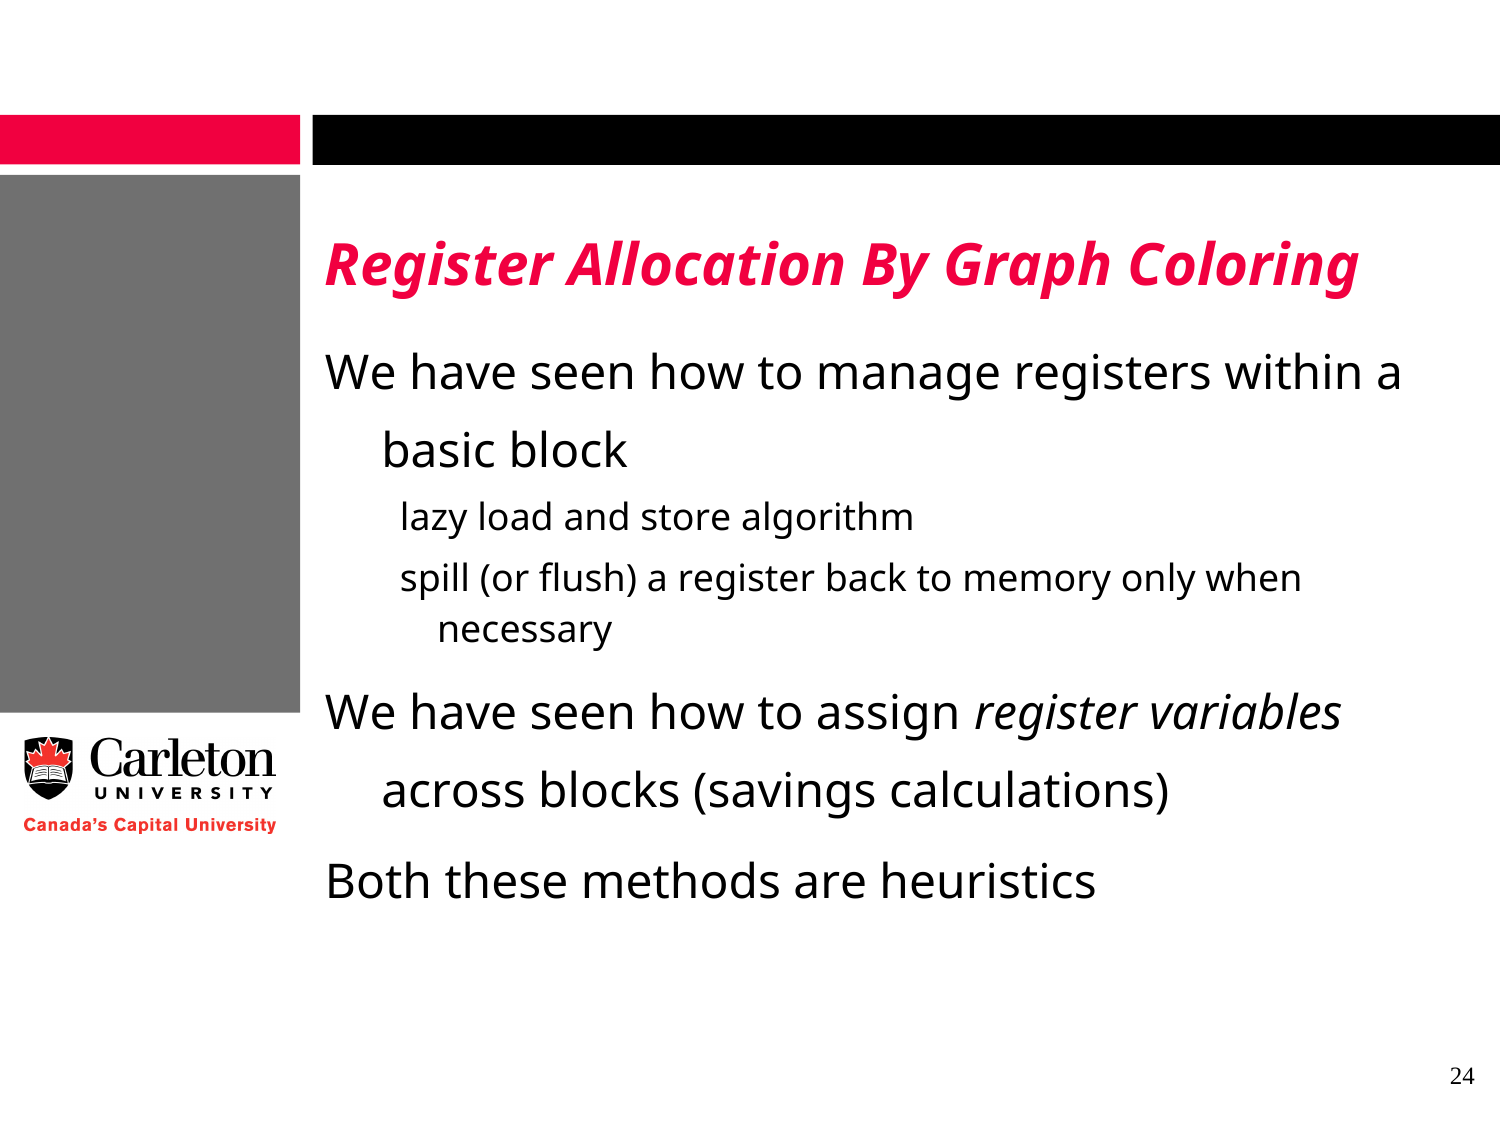

# Register Allocation By Graph Coloring
We have seen how to manage registers within a basic block
lazy load and store algorithm
spill (or flush) a register back to memory only when necessary
We have seen how to assign register variables across blocks (savings calculations)
Both these methods are heuristics
24